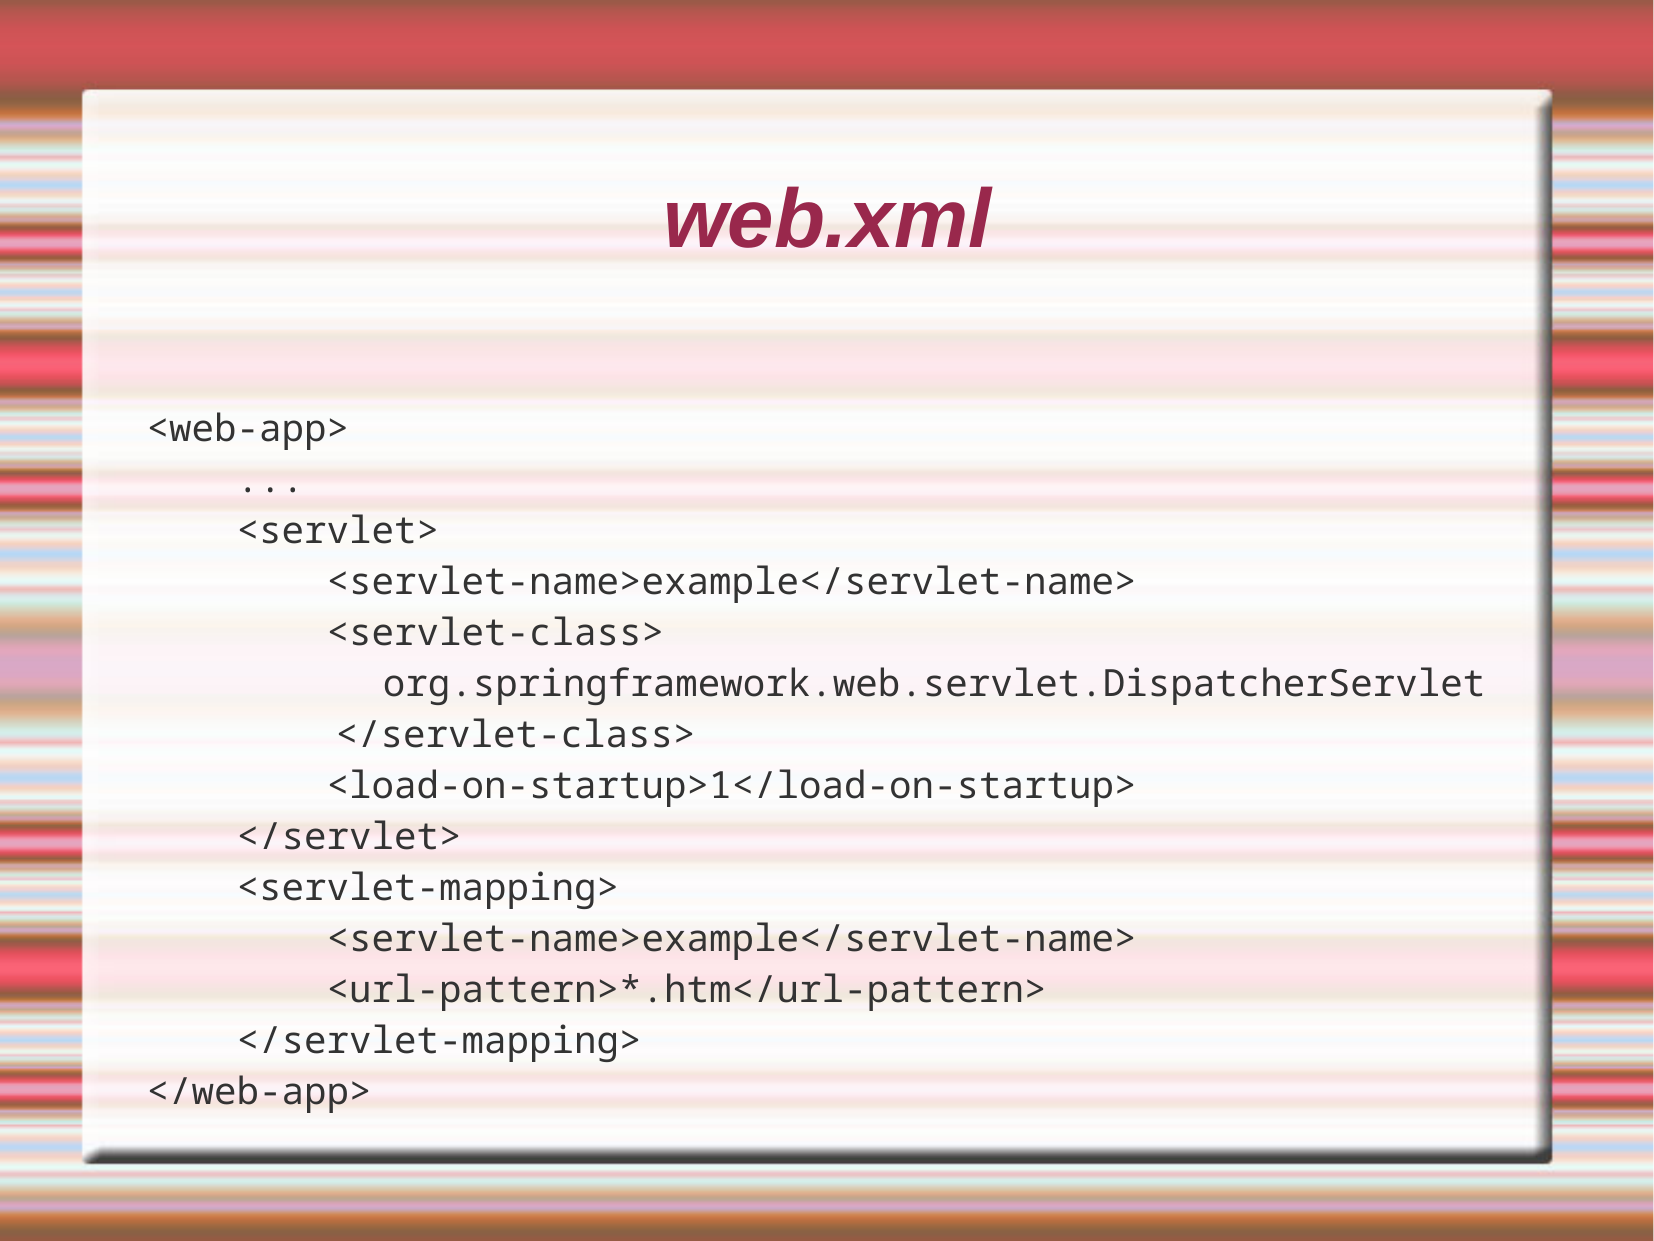

# web.xml
<web-app>
 ...
 <servlet>
 <servlet-name>example</servlet-name>
 <servlet-class>
org.springframework.web.servlet.DispatcherServlet
</servlet-class>
 <load-on-startup>1</load-on-startup>
 </servlet>
 <servlet-mapping>
 <servlet-name>example</servlet-name>
 <url-pattern>*.htm</url-pattern>
 </servlet-mapping>
</web-app>